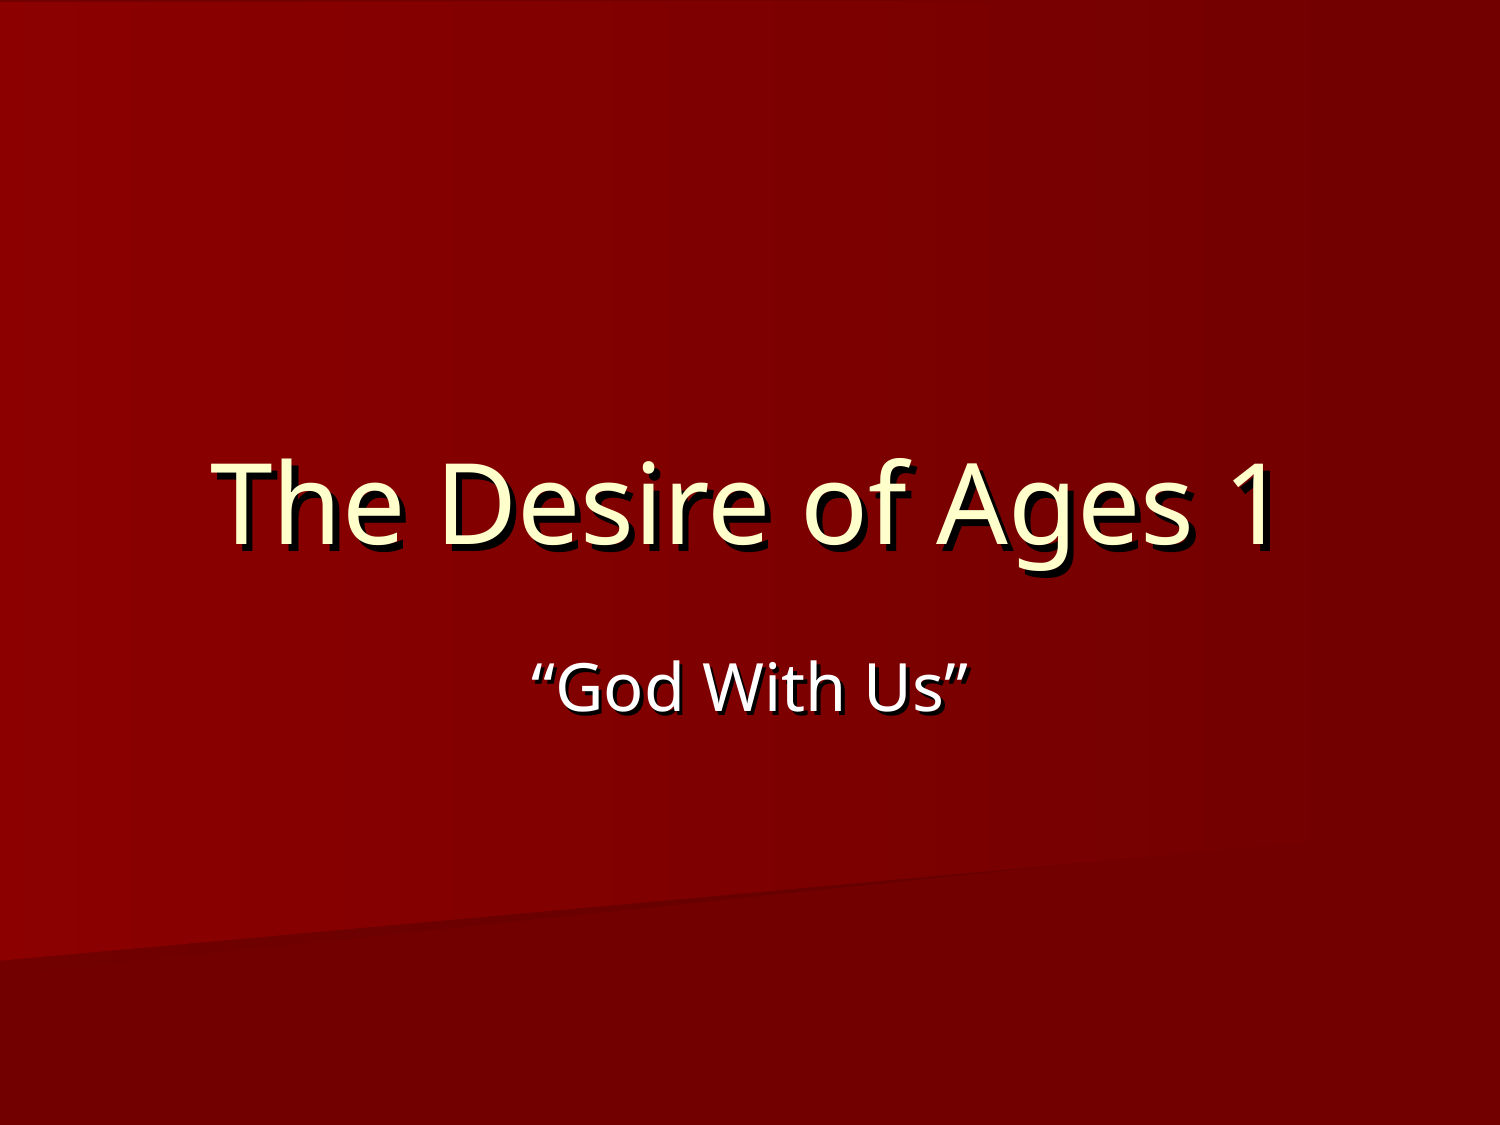

# The Desire of Ages 1
“God With Us”